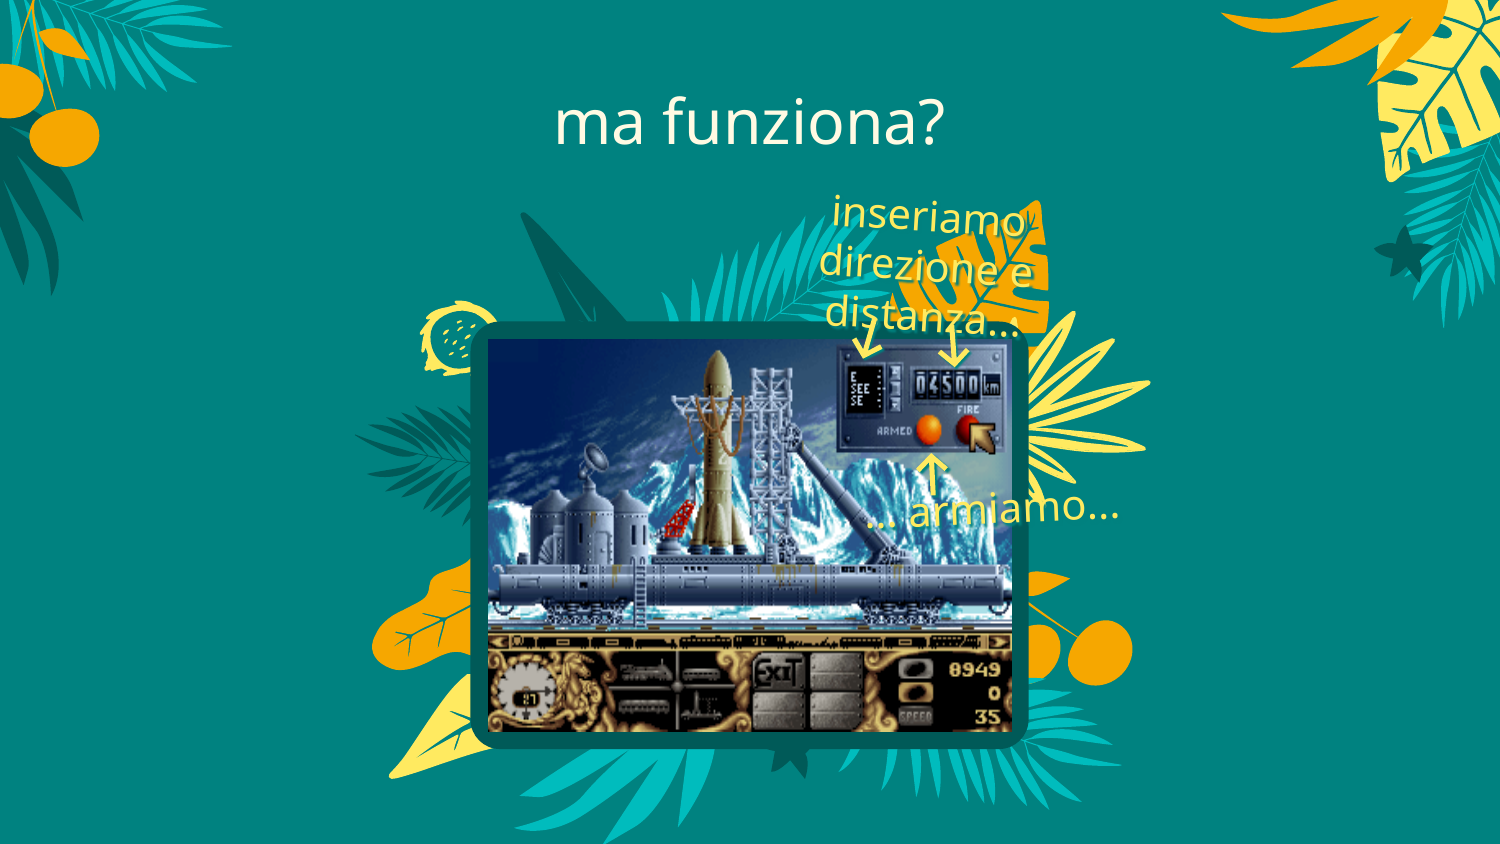

# ma funziona?
inseriamo
direzione e distanza...
... armiamo...